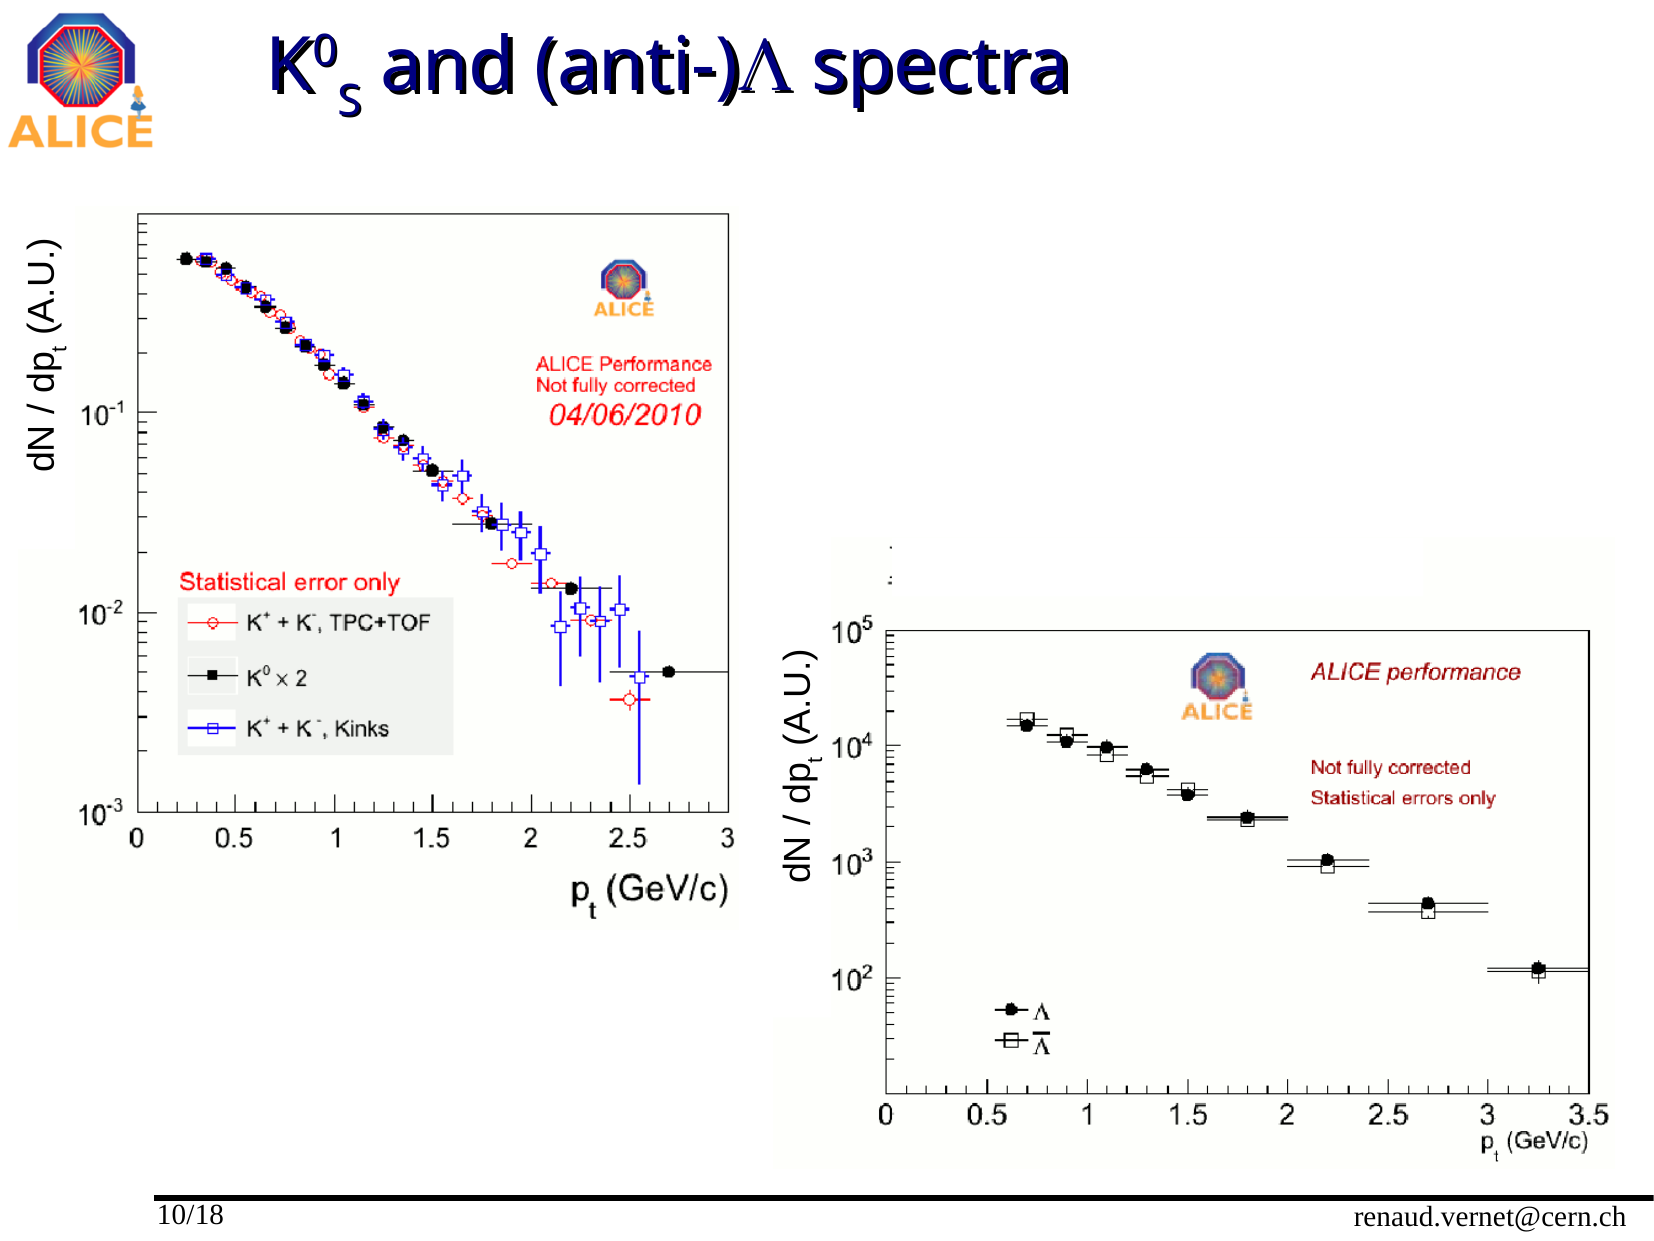

# K0S and (anti-) spectra
dN / dpt (A.U.)
dN / dpt (A.U.)